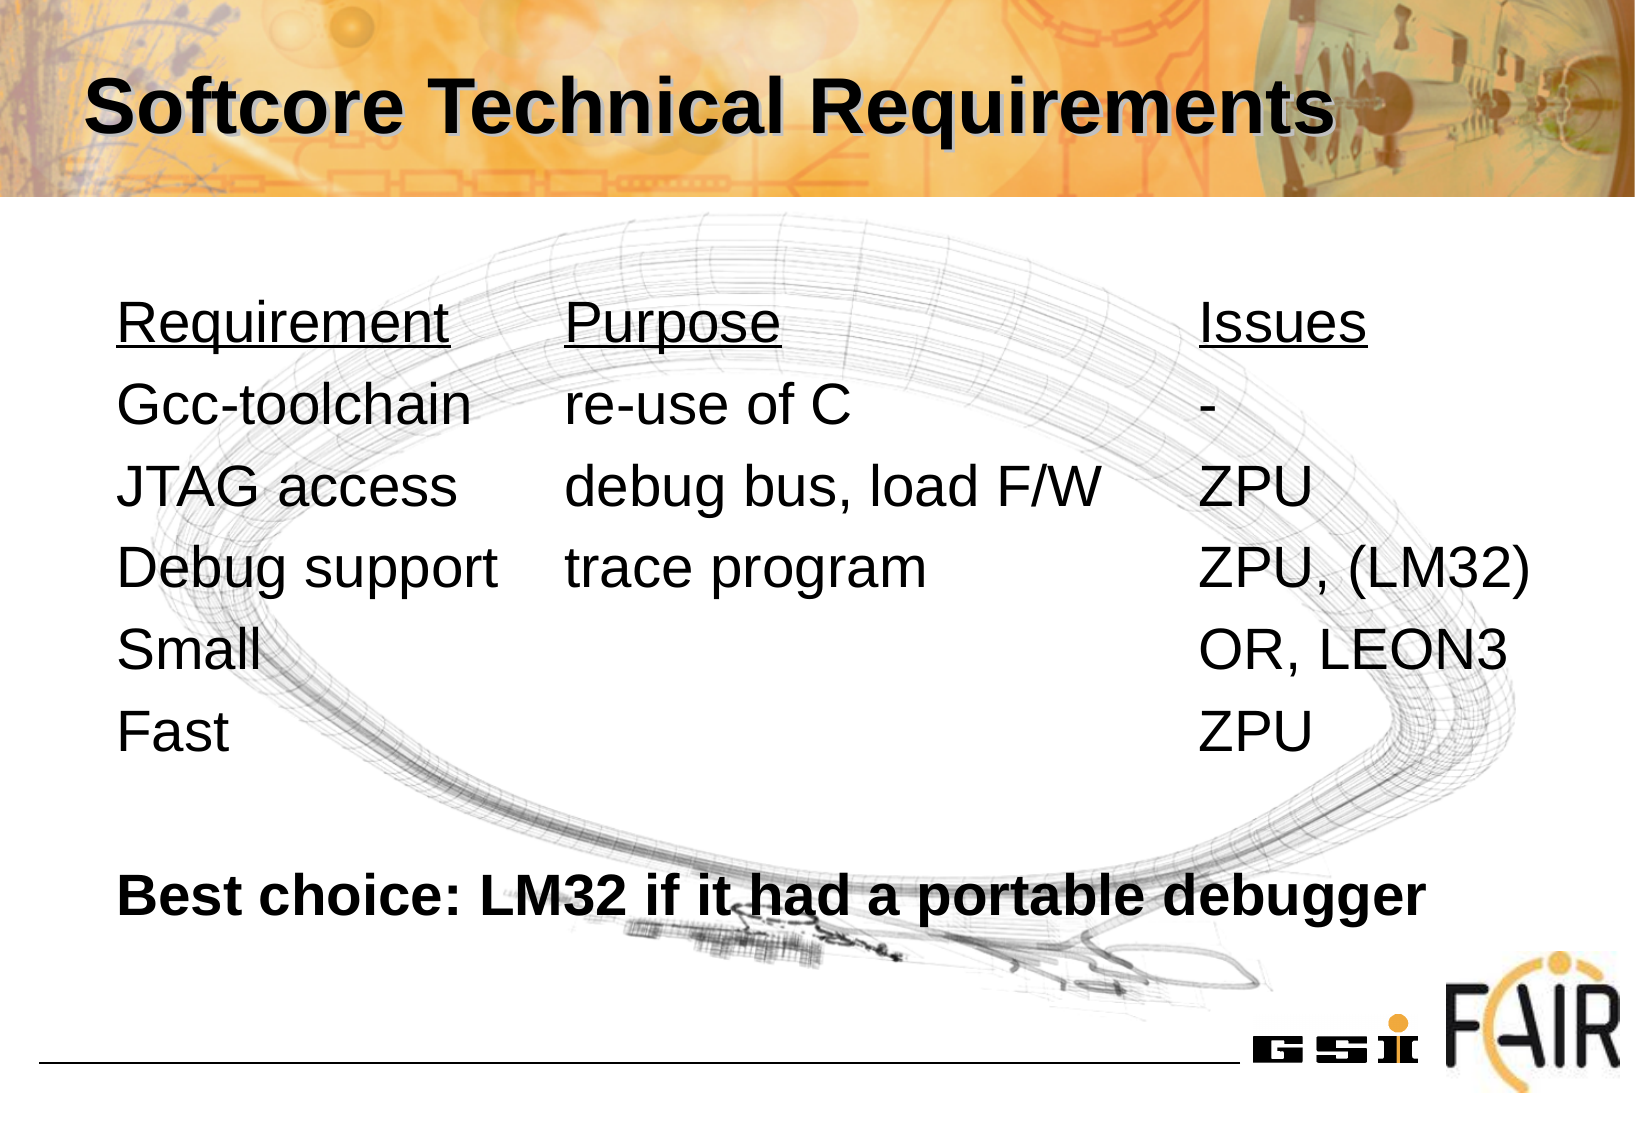

# Softcore Technical Requirements
Requirement	Purpose			Issues
Gcc-toolchain	re-use of C			-
JTAG access	debug bus, load F/W	ZPU
Debug support	trace program		ZPU, (LM32)
Small						OR, LEON3
Fast							ZPU
Best choice: LM32 if it had a portable debugger